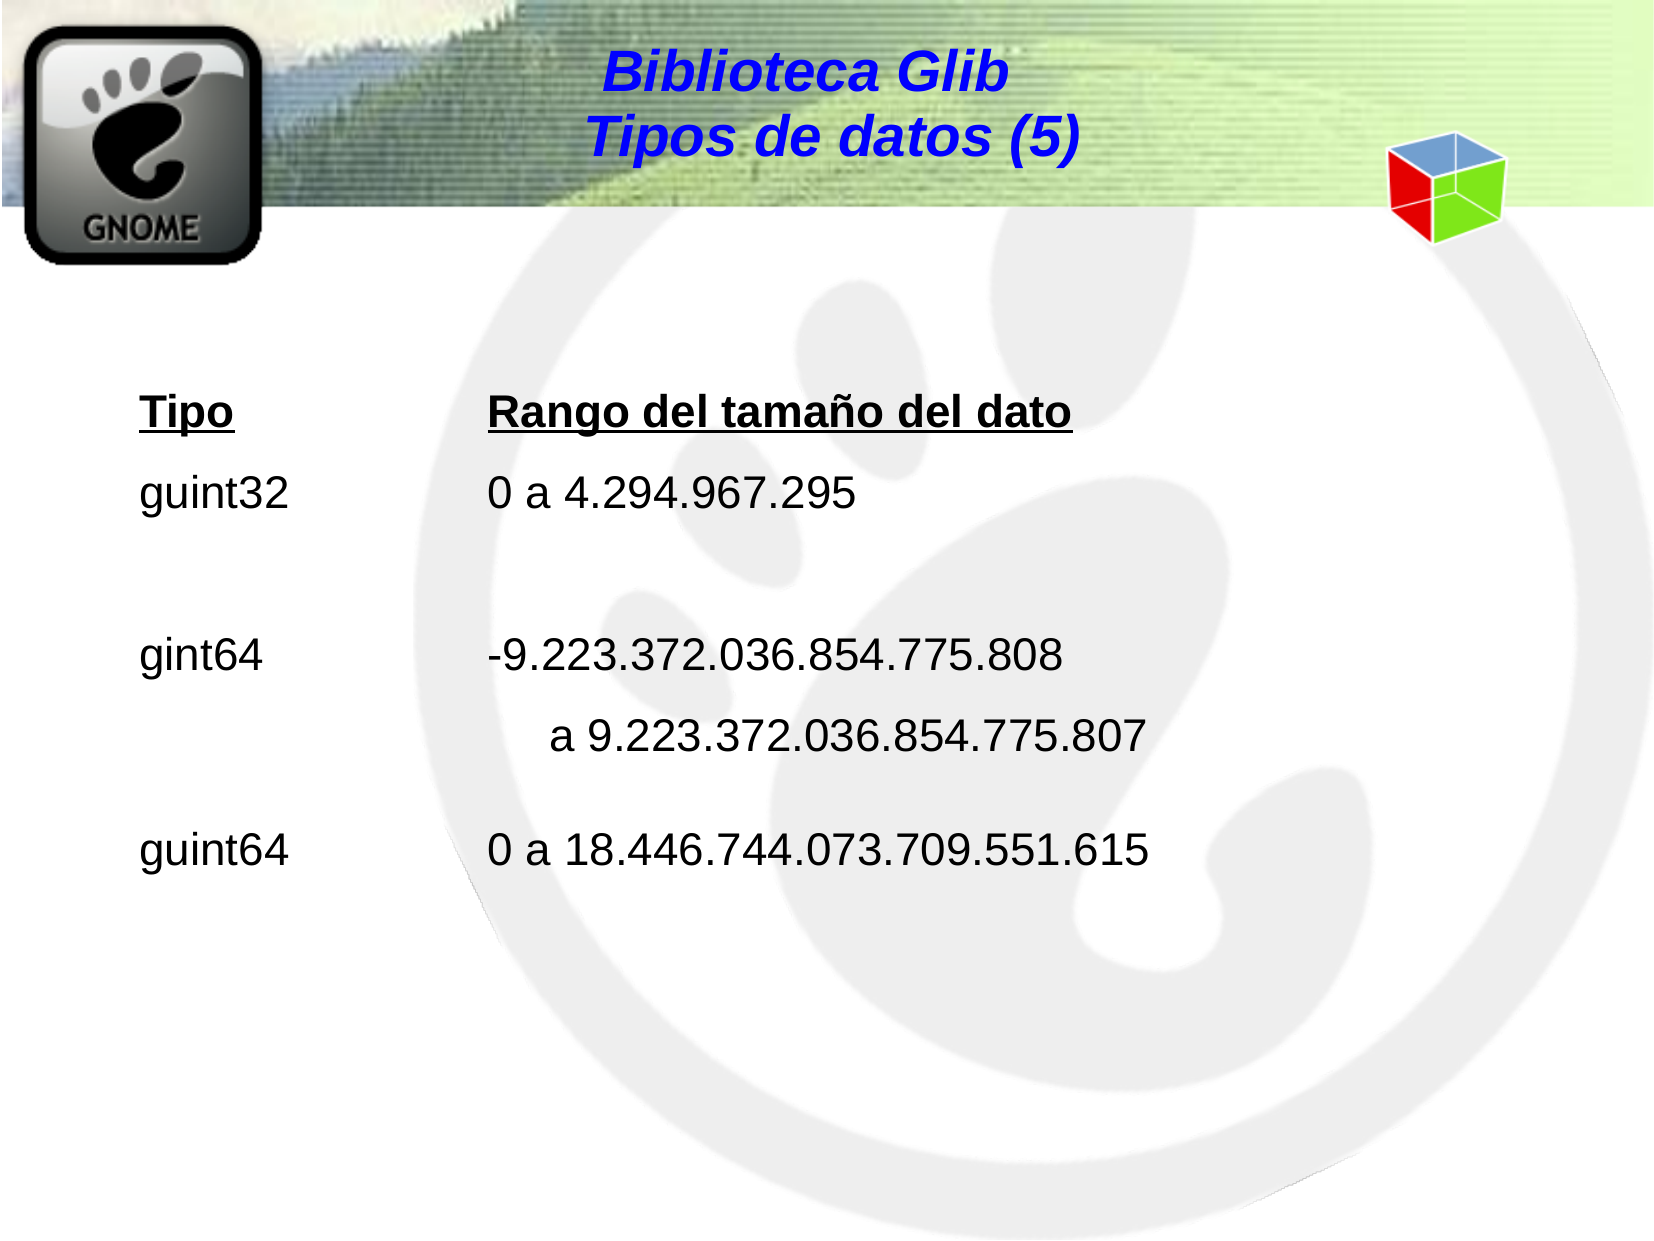

# Biblioteca Glib Tipos de datos (5)
Tipo				Rango del tamaño del dato
guint32			0 a 4.294.967.295
gint64				-9.223.372.036.854.775.808
 	a 9.223.372.036.854.775.807
guint64			0 a 18.446.744.073.709.551.615